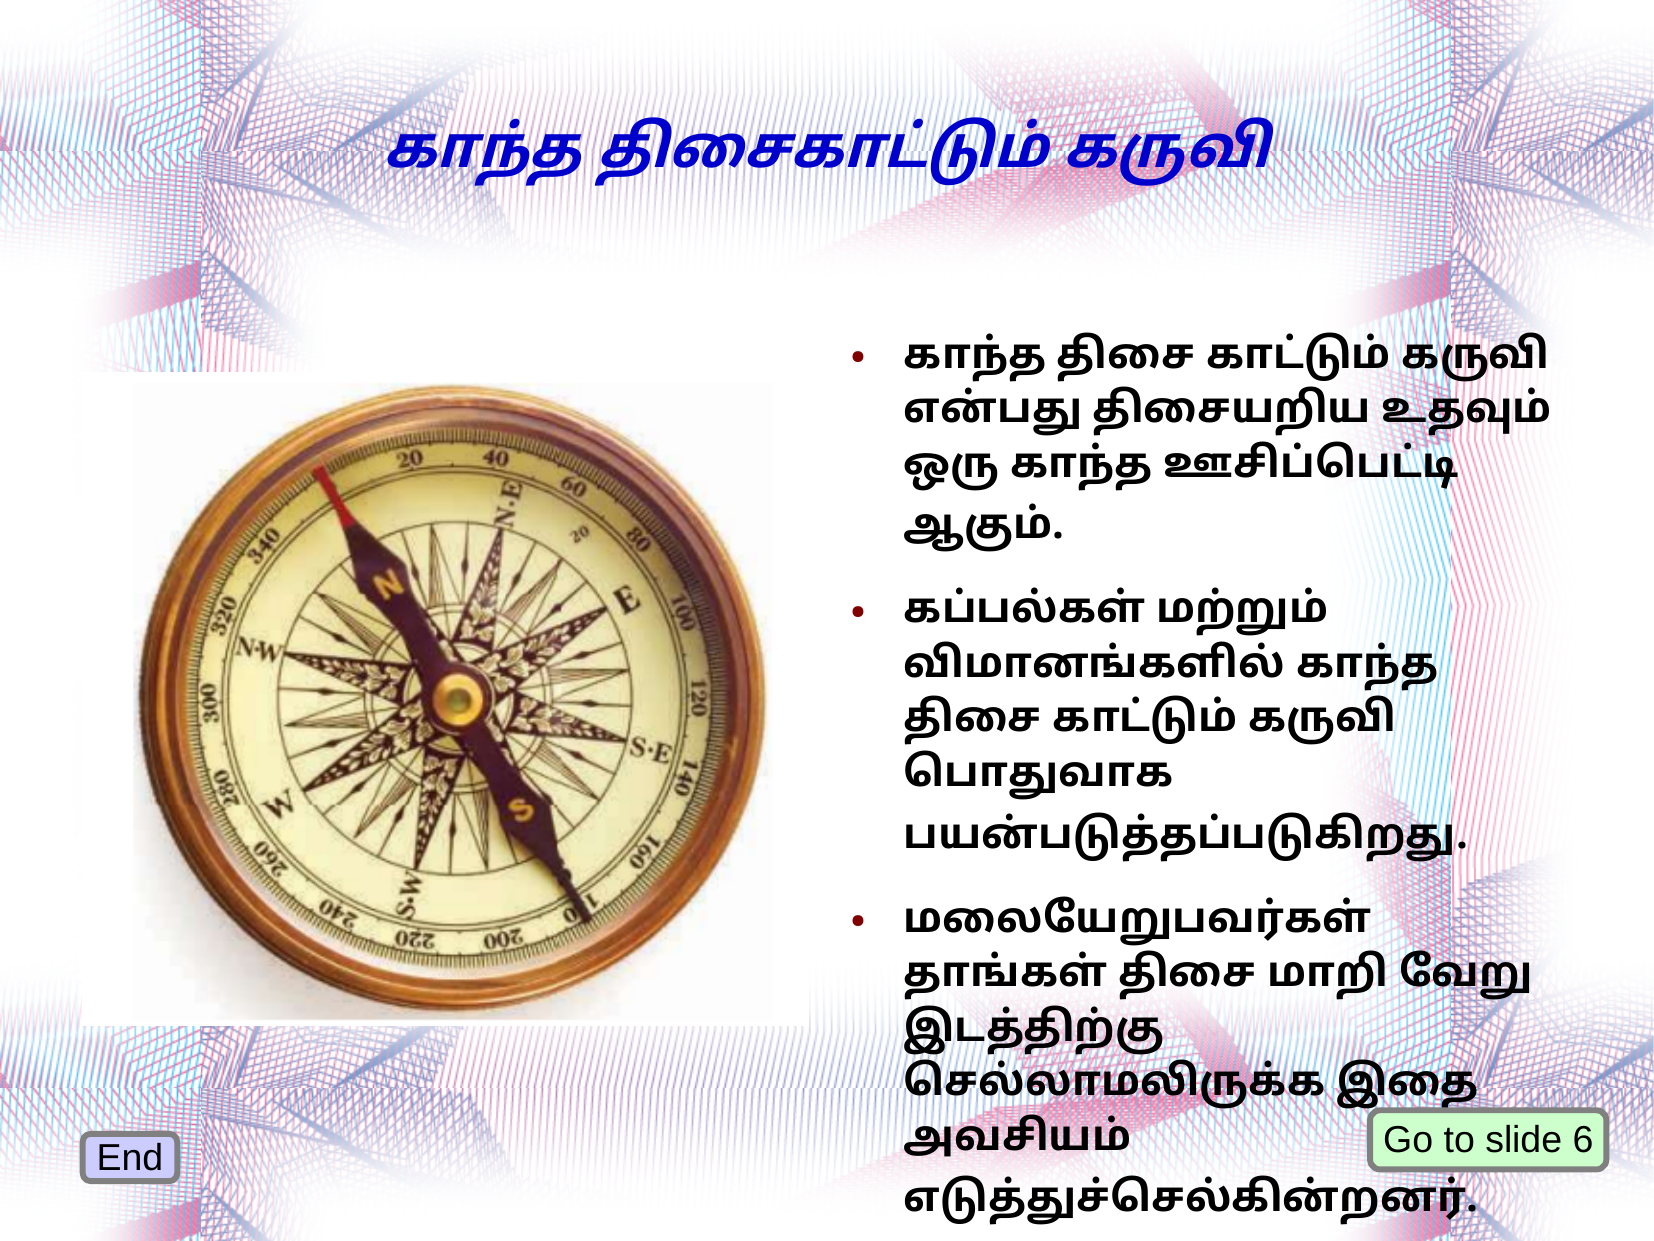

# காந்த திசைகாட்டும் கருவி
காந்த திசை காட்டும் கருவி என்பது திசையறிய உதவும் ஒரு காந்த ஊசிப்பெட்டி ஆகும்.
கப்பல்கள் மற்றும் விமானங்களில் காந்த திசை காட்டும் கருவி பொதுவாக பயன்படுத்தப்படுகிறது.
மலையேறுபவர்கள் தாங்கள் திசை மாறி வேறு இடத்திற்கு செல்லாமலிருக்க இதை அவசியம் எடுத்துச்செல்கின்றனர்.
Go to slide 6
End